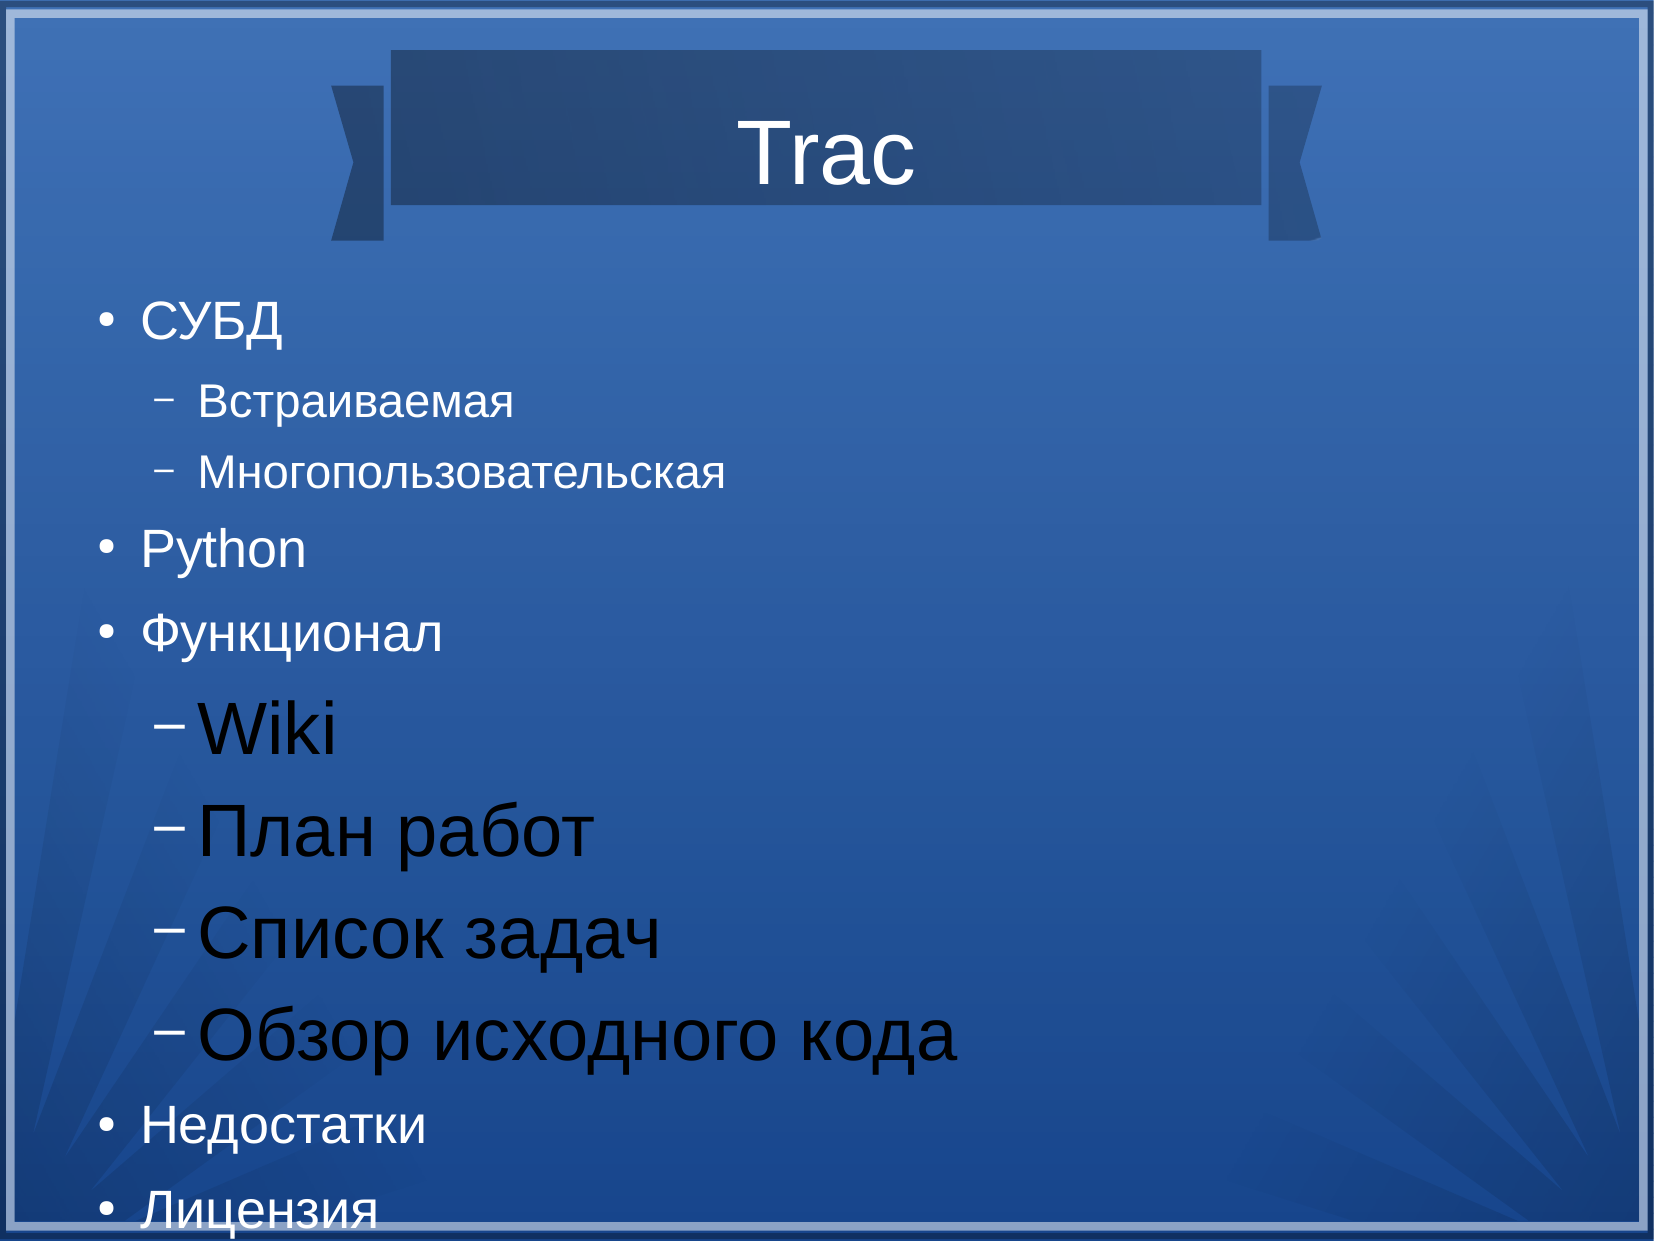

# Trac
СУБД
Встраиваемая
Многопользовательская
Python
Функционал
Wiki
План работ
Список задач
Обзор исходного кода
Недостатки
Лицензия